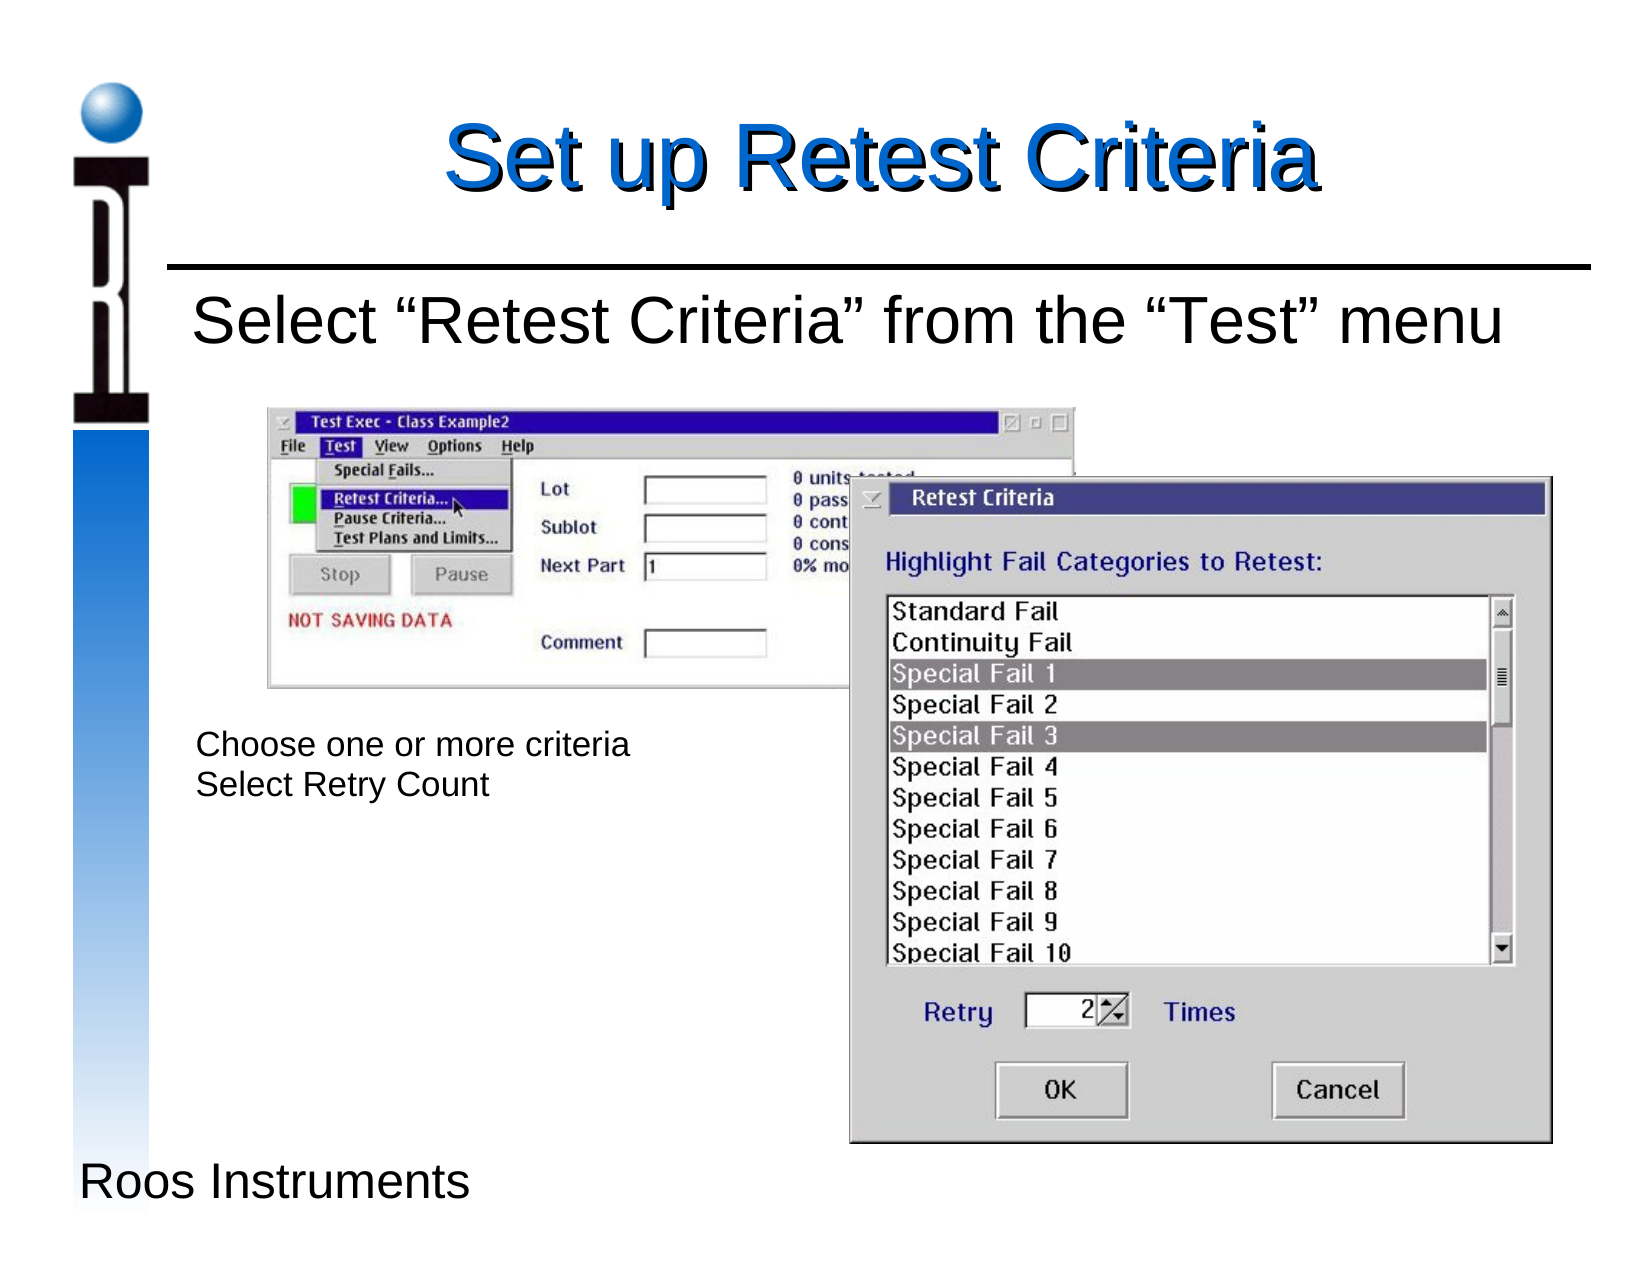

# Set up Retest Criteria
Select “Retest Criteria” from the “Test” menu
Choose one or more criteria
Select Retry Count